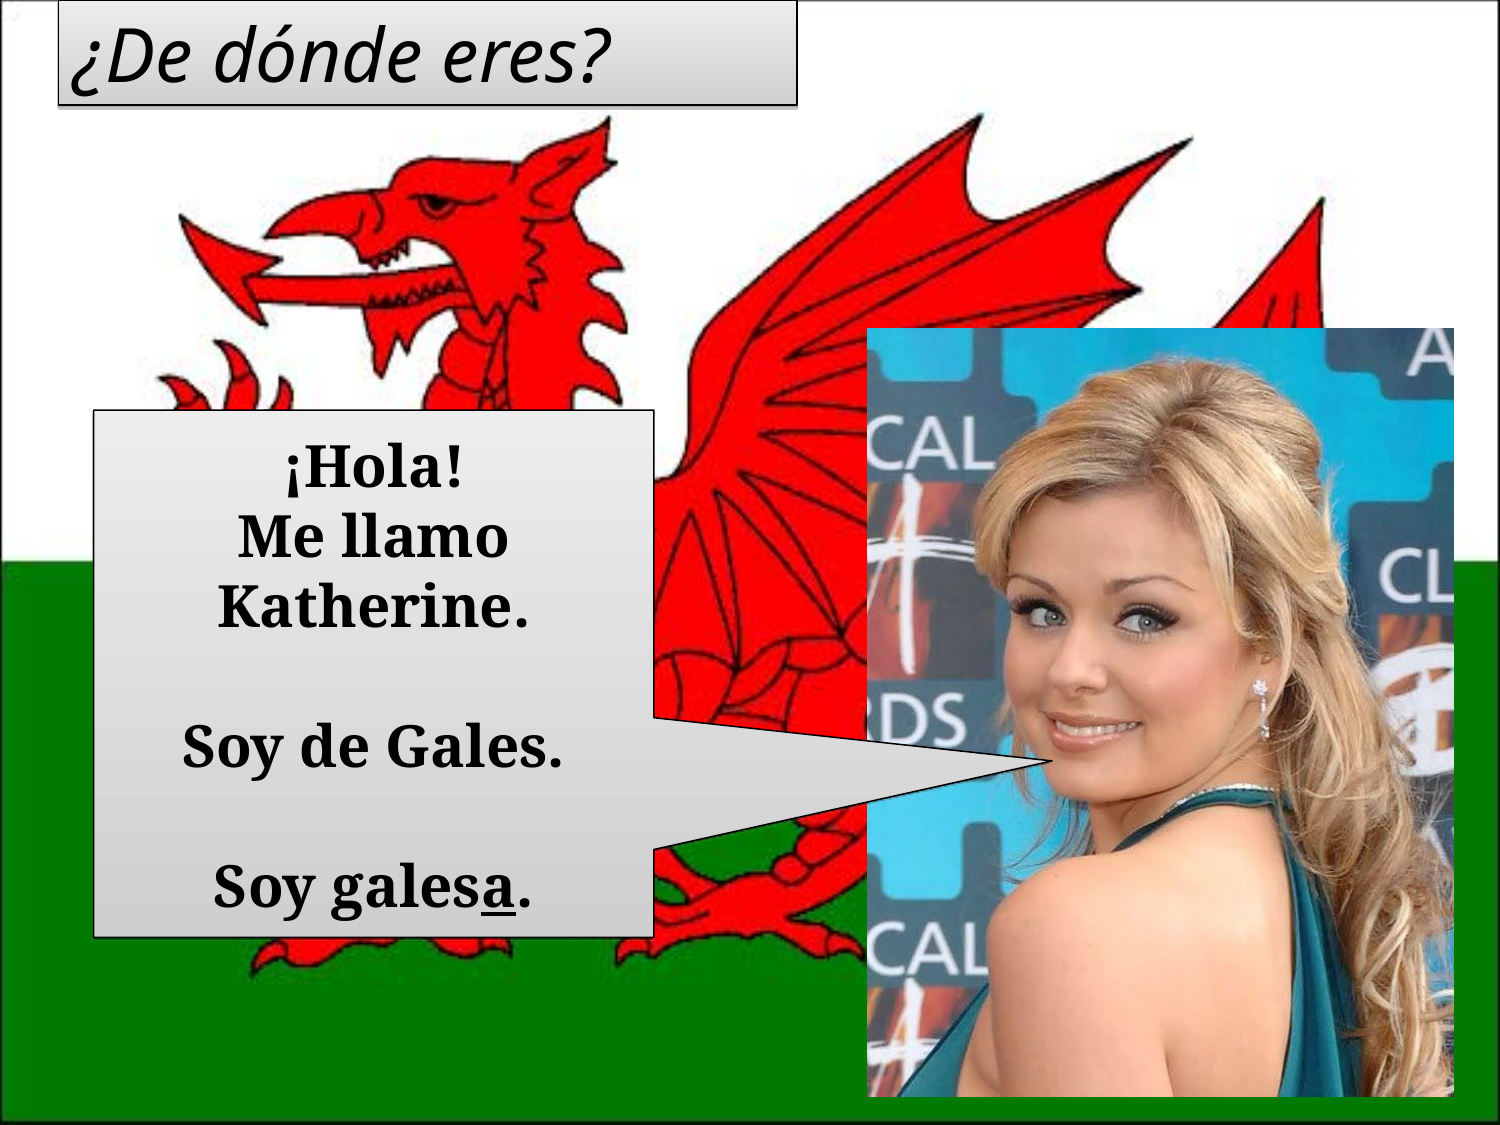

¿De dónde eres?
¡Hola!
Me llamo Katherine.
Soy de Gales.
Soy galesa.